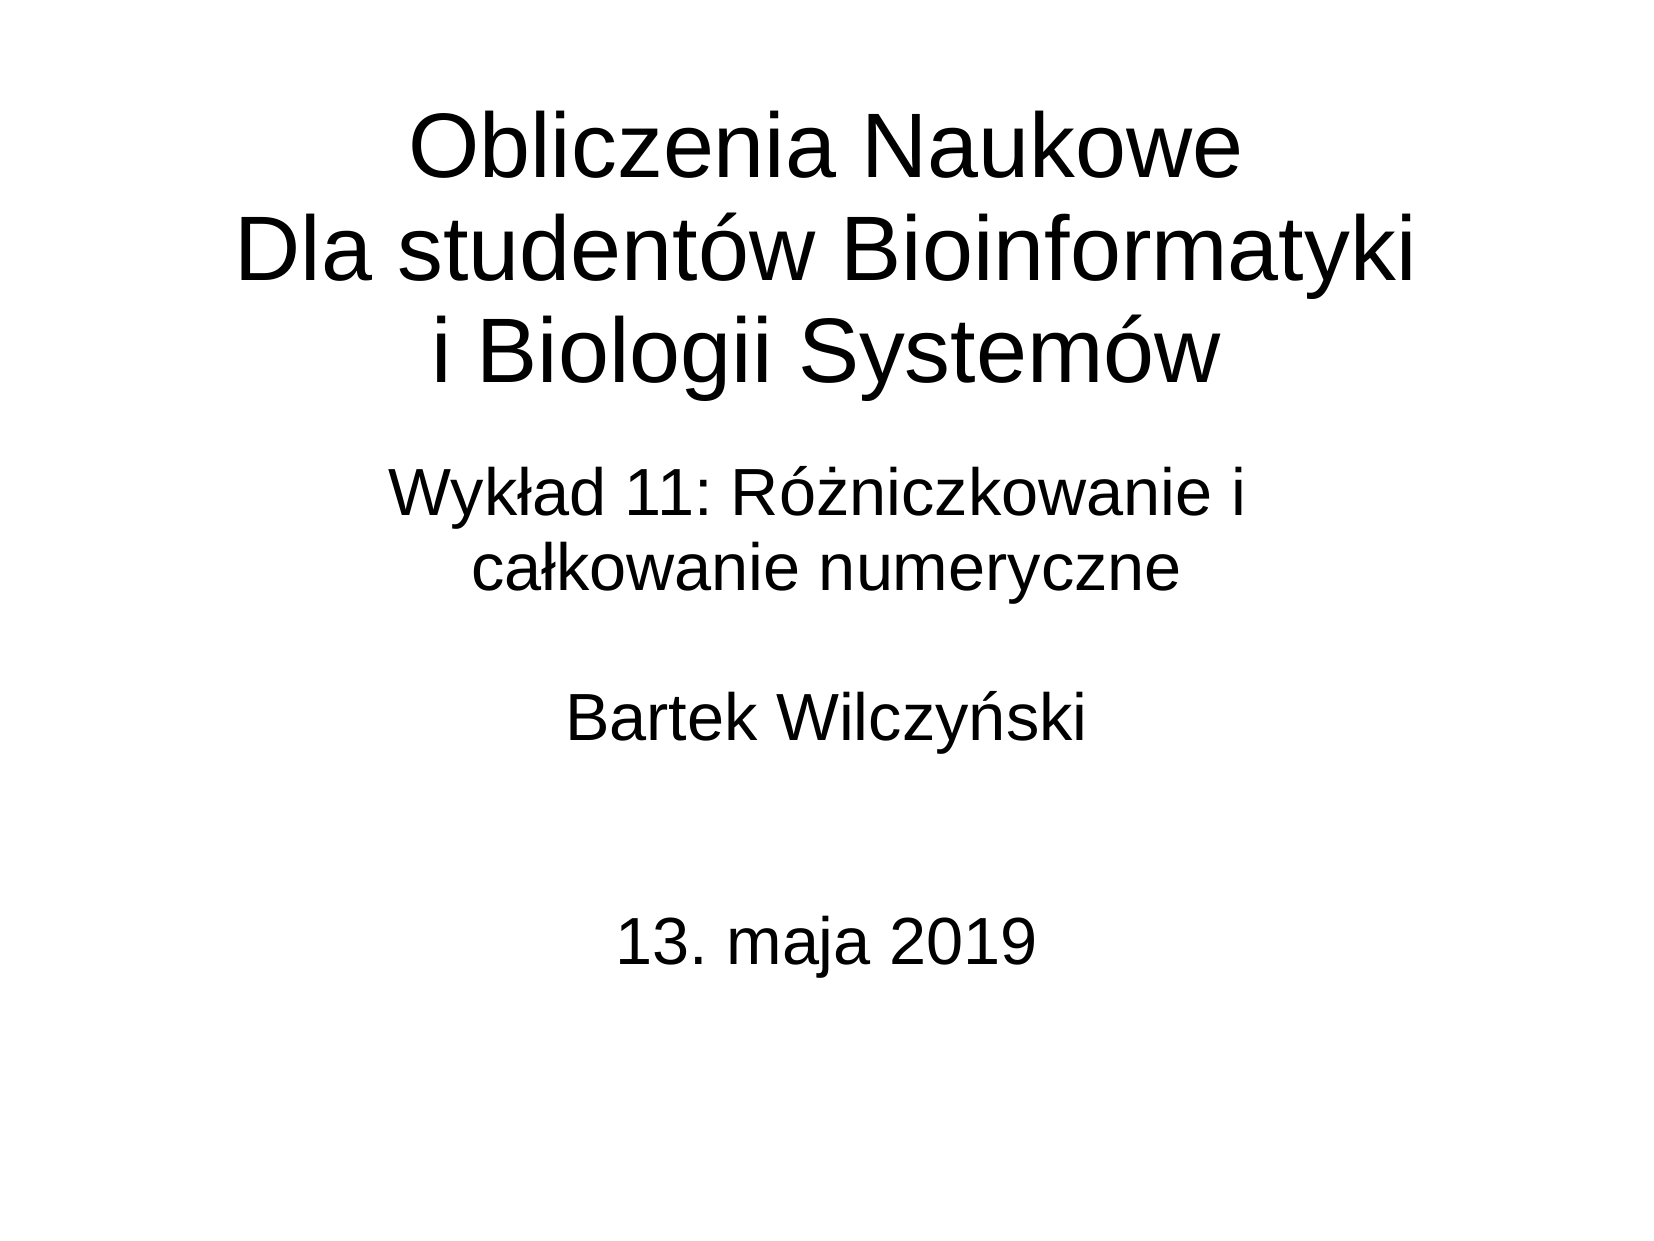

# Obliczenia Naukowe Dla studentów Bioinformatyki i Biologii Systemów
Wykład 11: Różniczkowanie i
całkowanie numeryczne
Bartek Wilczyński
13. maja 2019